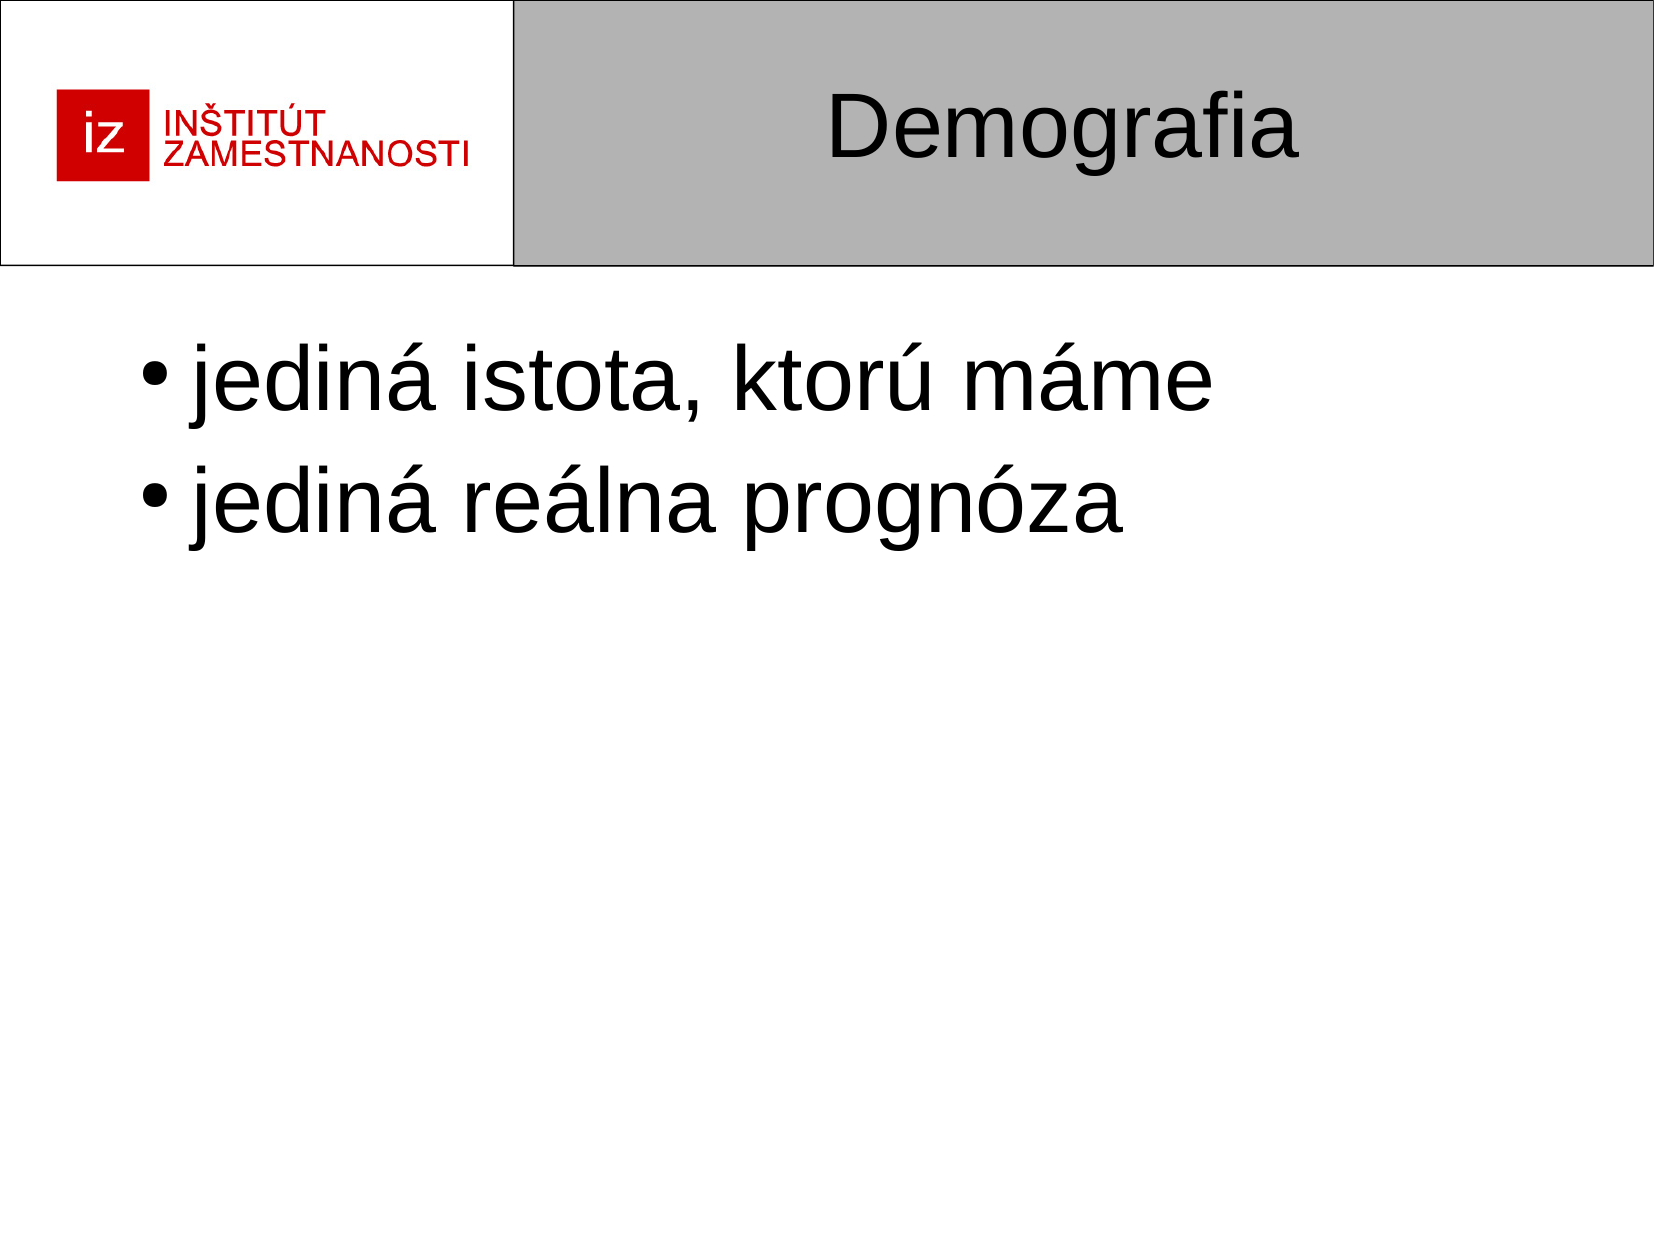

# Demografia
jediná istota, ktorú máme
jediná reálna prognóza